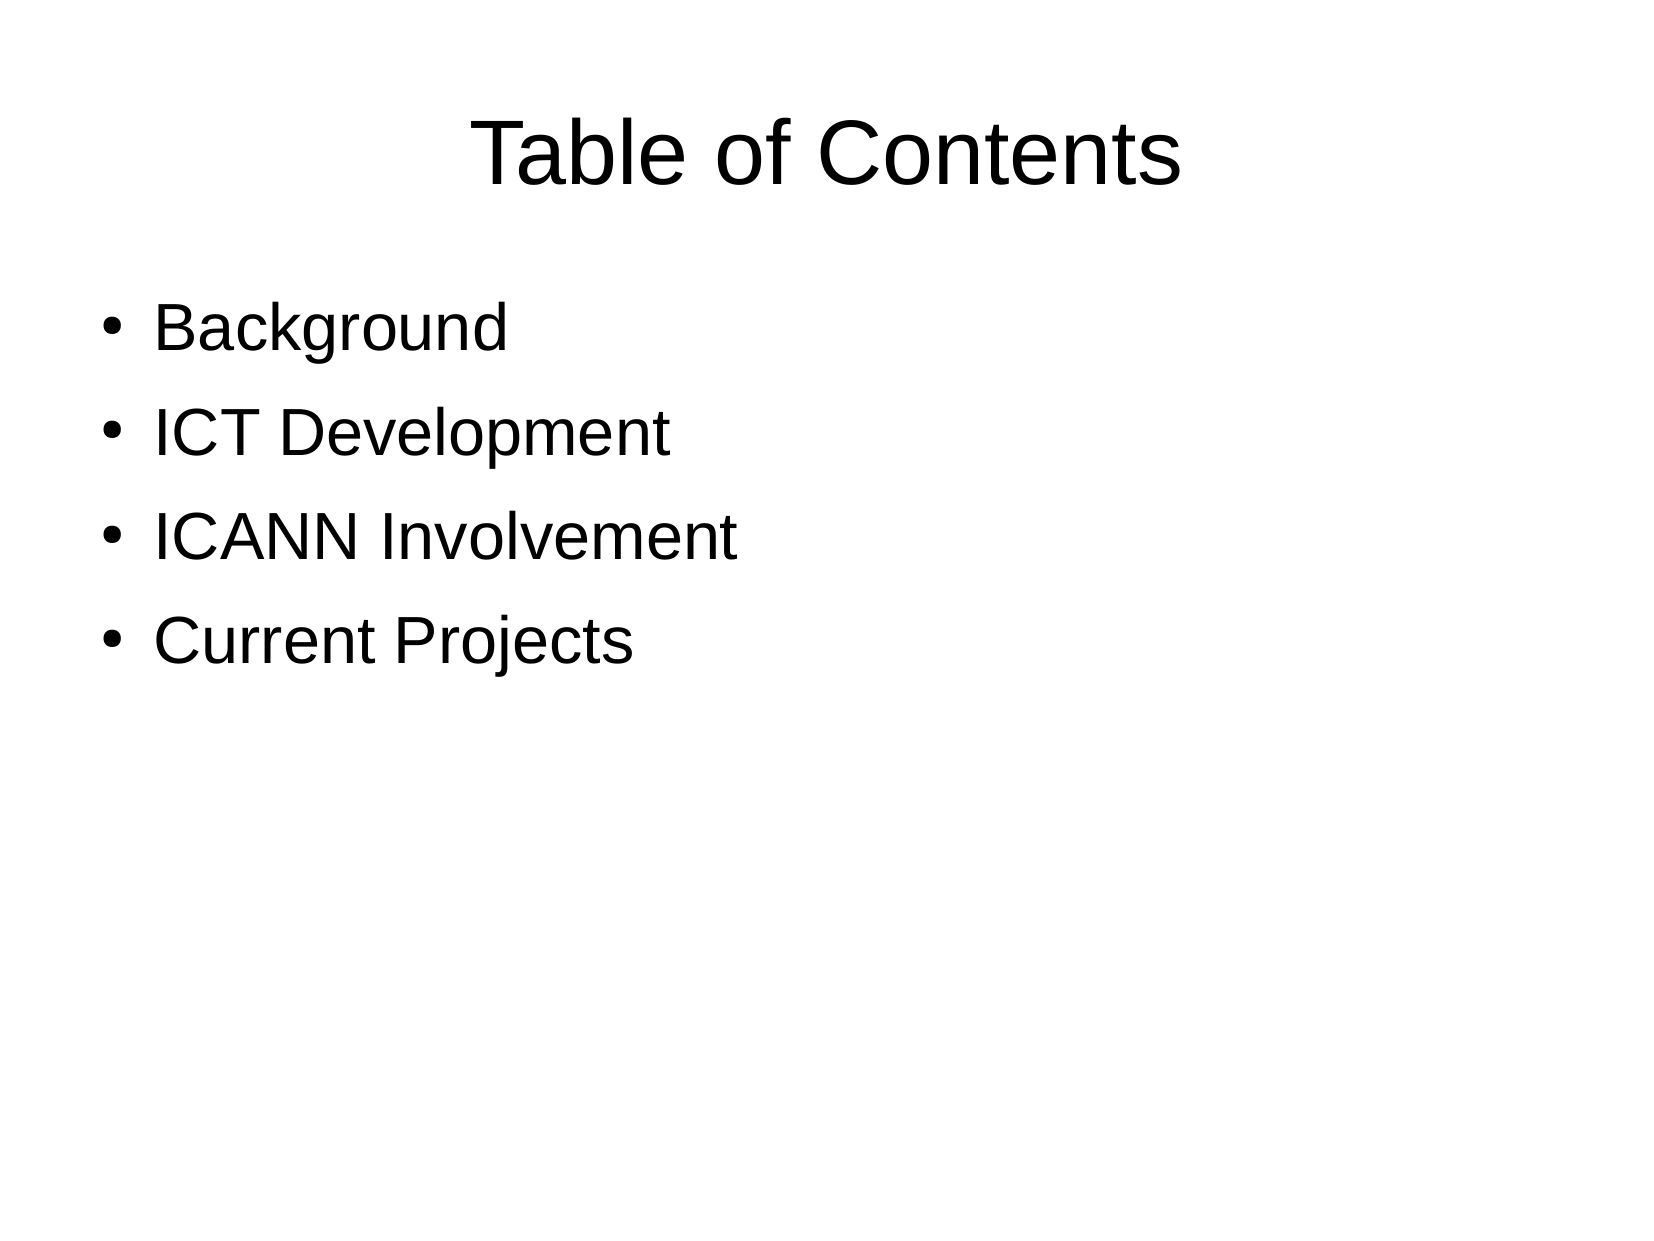

# Table of Contents
Background
ICT Development
ICANN Involvement
Current Projects